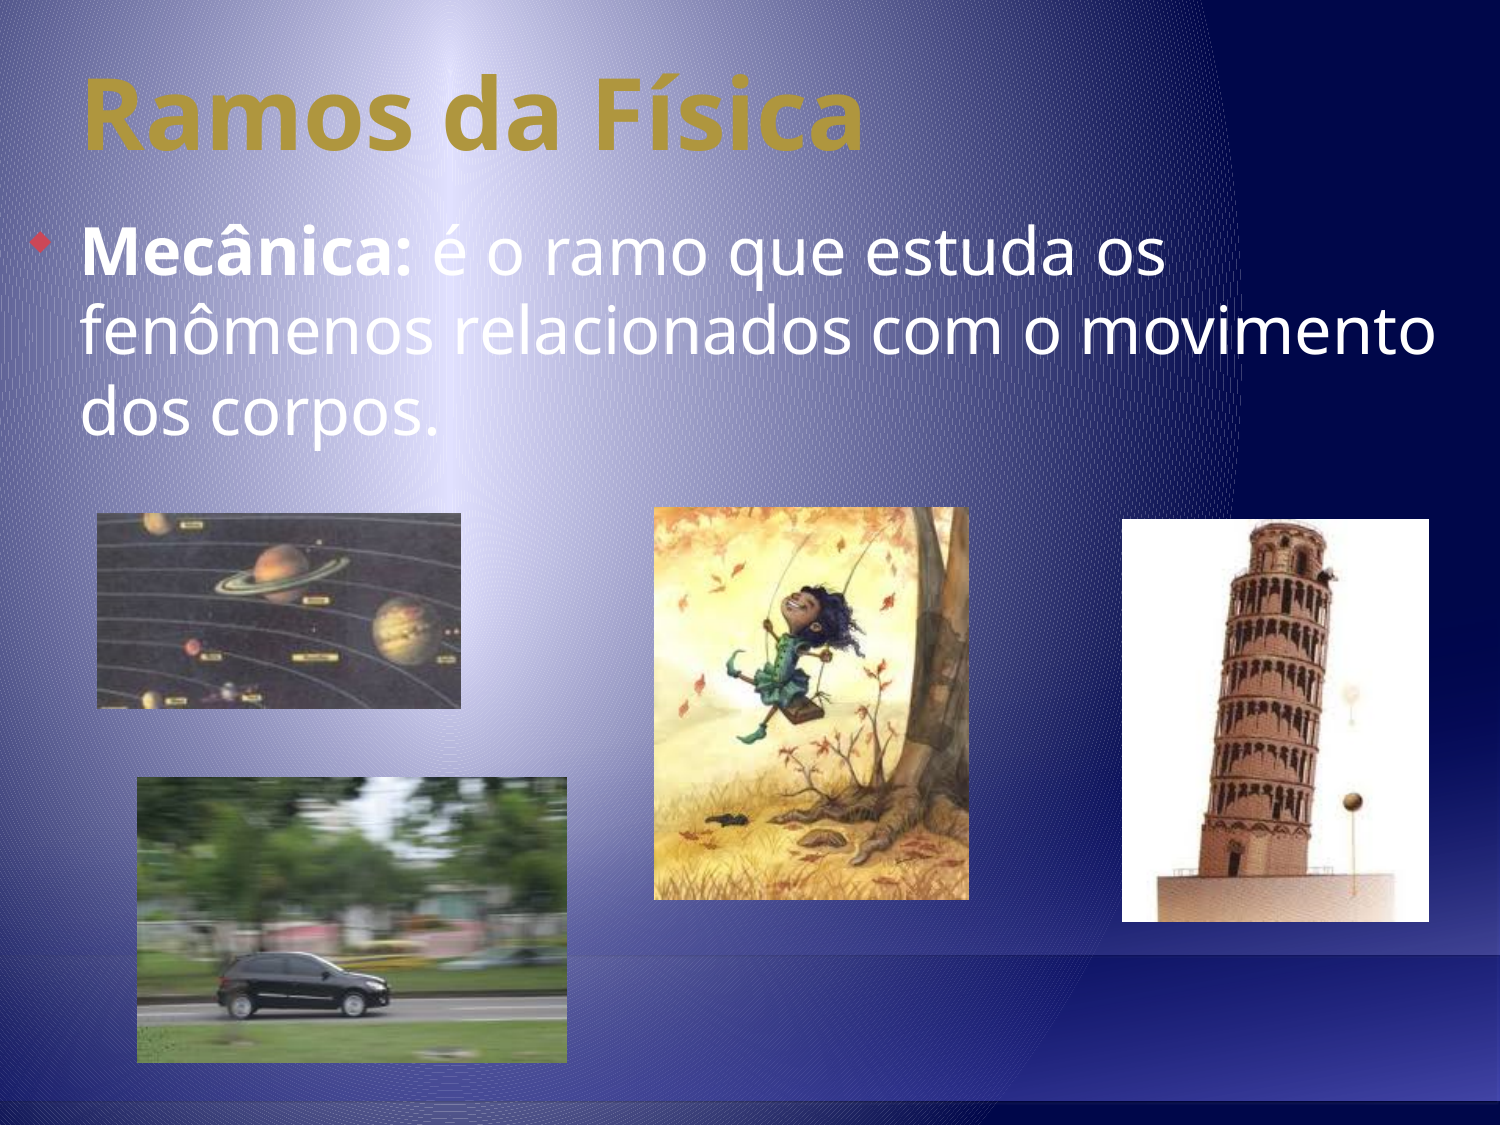

# Ramos da Física
Mecânica: é o ramo que estuda os fenômenos relacionados com o movimento dos corpos.